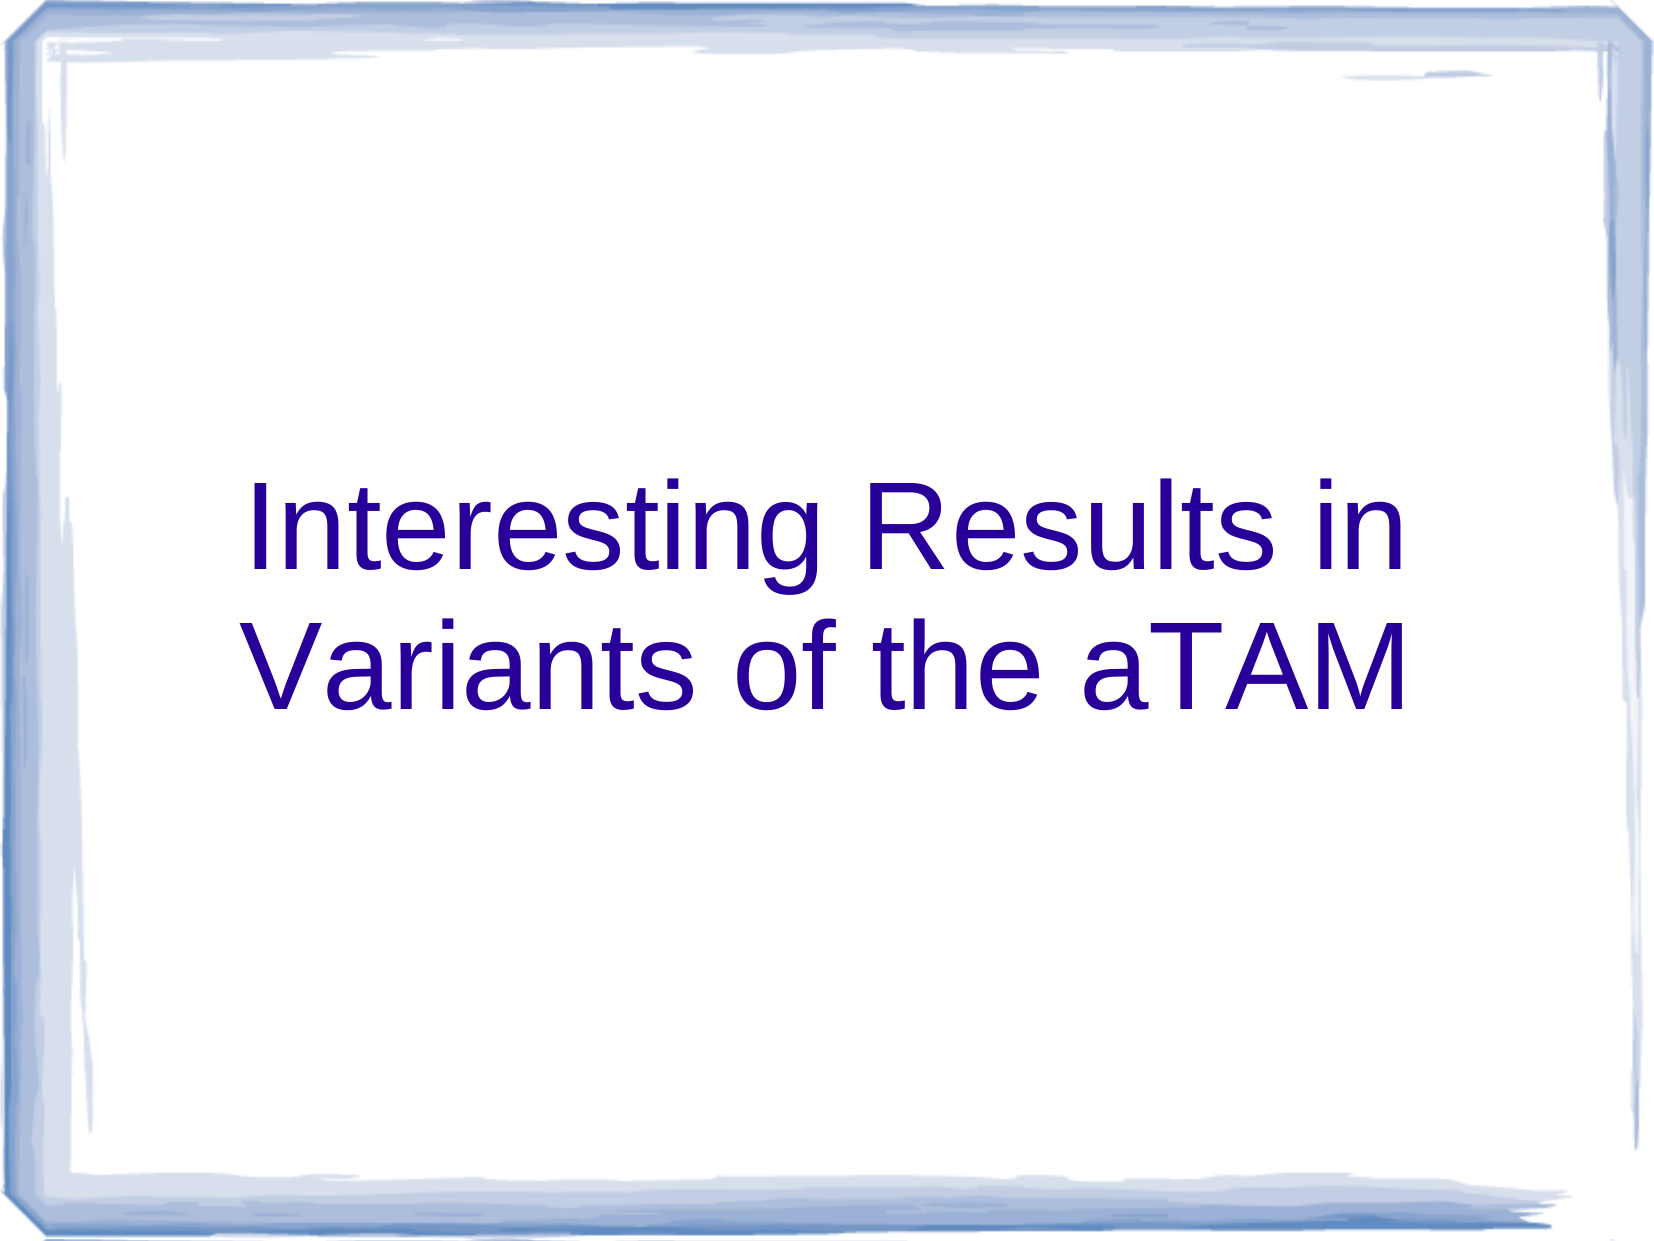

# Interesting Results in Variants of the aTAM